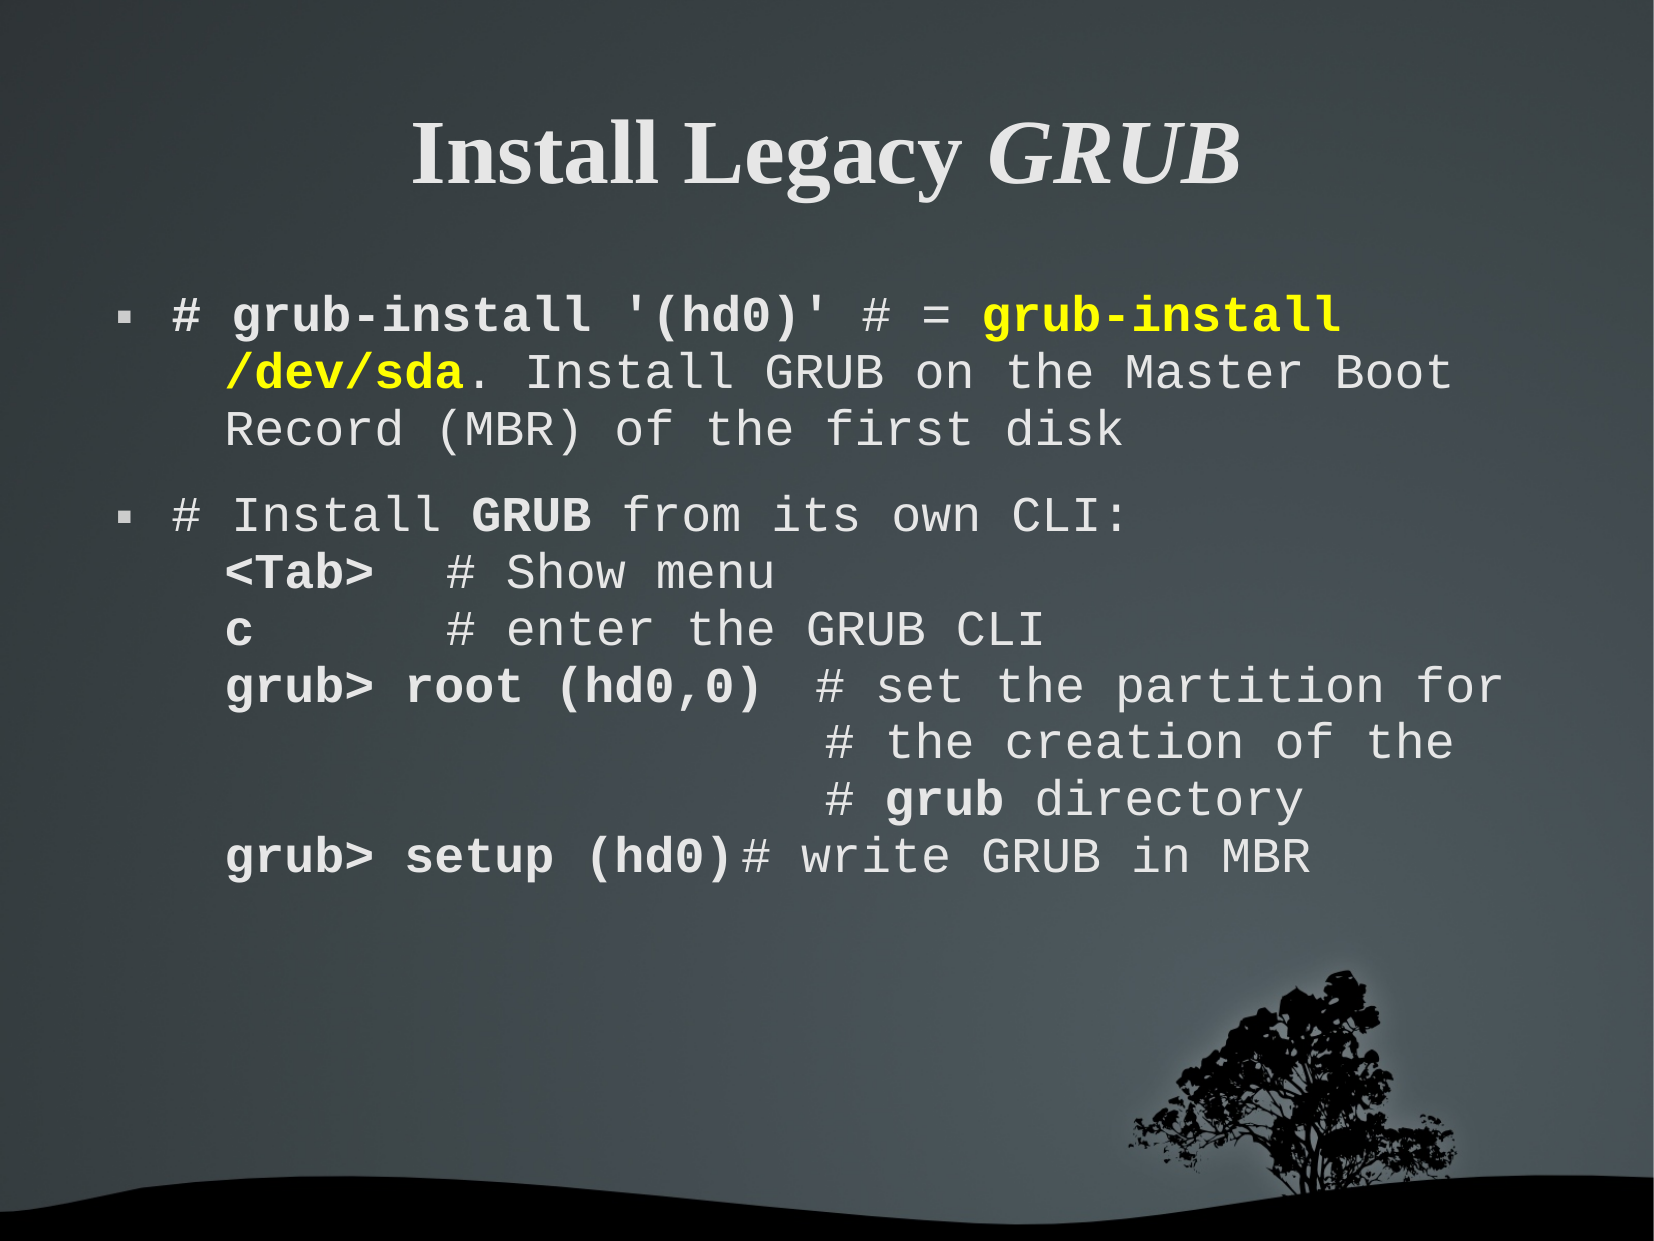

# Install Legacy GRUB
# grub-install '(hd0)' # = grub-install /dev/sda. Install GRUB on the Master Boot Record (MBR) of the first disk
# Install GRUB from its own CLI: <Tab> 	# Show menu c 			# enter the GRUB CLI grub> root (hd0,0)	# set the partition for # the creation of the # grub directory grub> setup (hd0)	# write GRUB in MBR